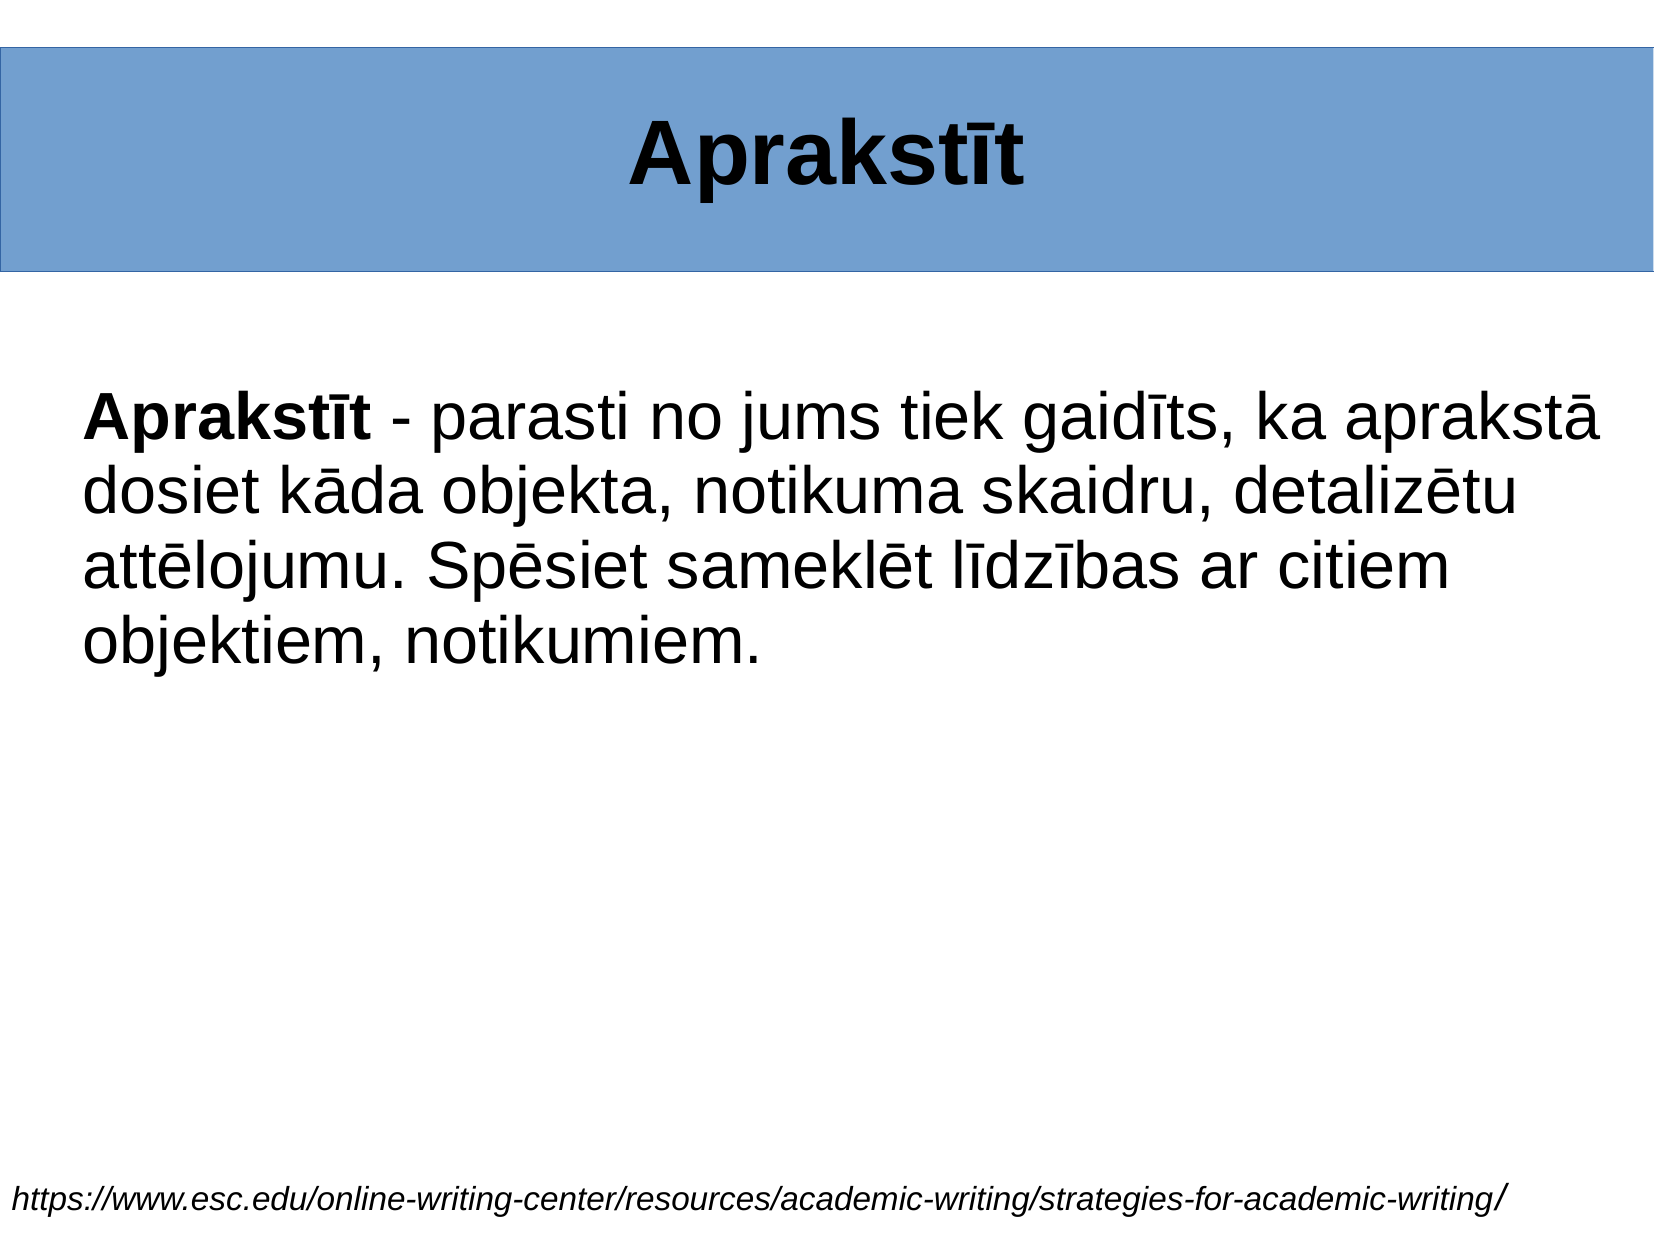

# Aprakstīt
Aprakstīt - parasti no jums tiek gaidīts, ka aprakstā dosiet kāda objekta, notikuma skaidru, detalizētu attēlojumu. Spēsiet sameklēt līdzības ar citiem objektiem, notikumiem.
https://www.esc.edu/online-writing-center/resources/academic-writing/strategies-for-academic-writing/